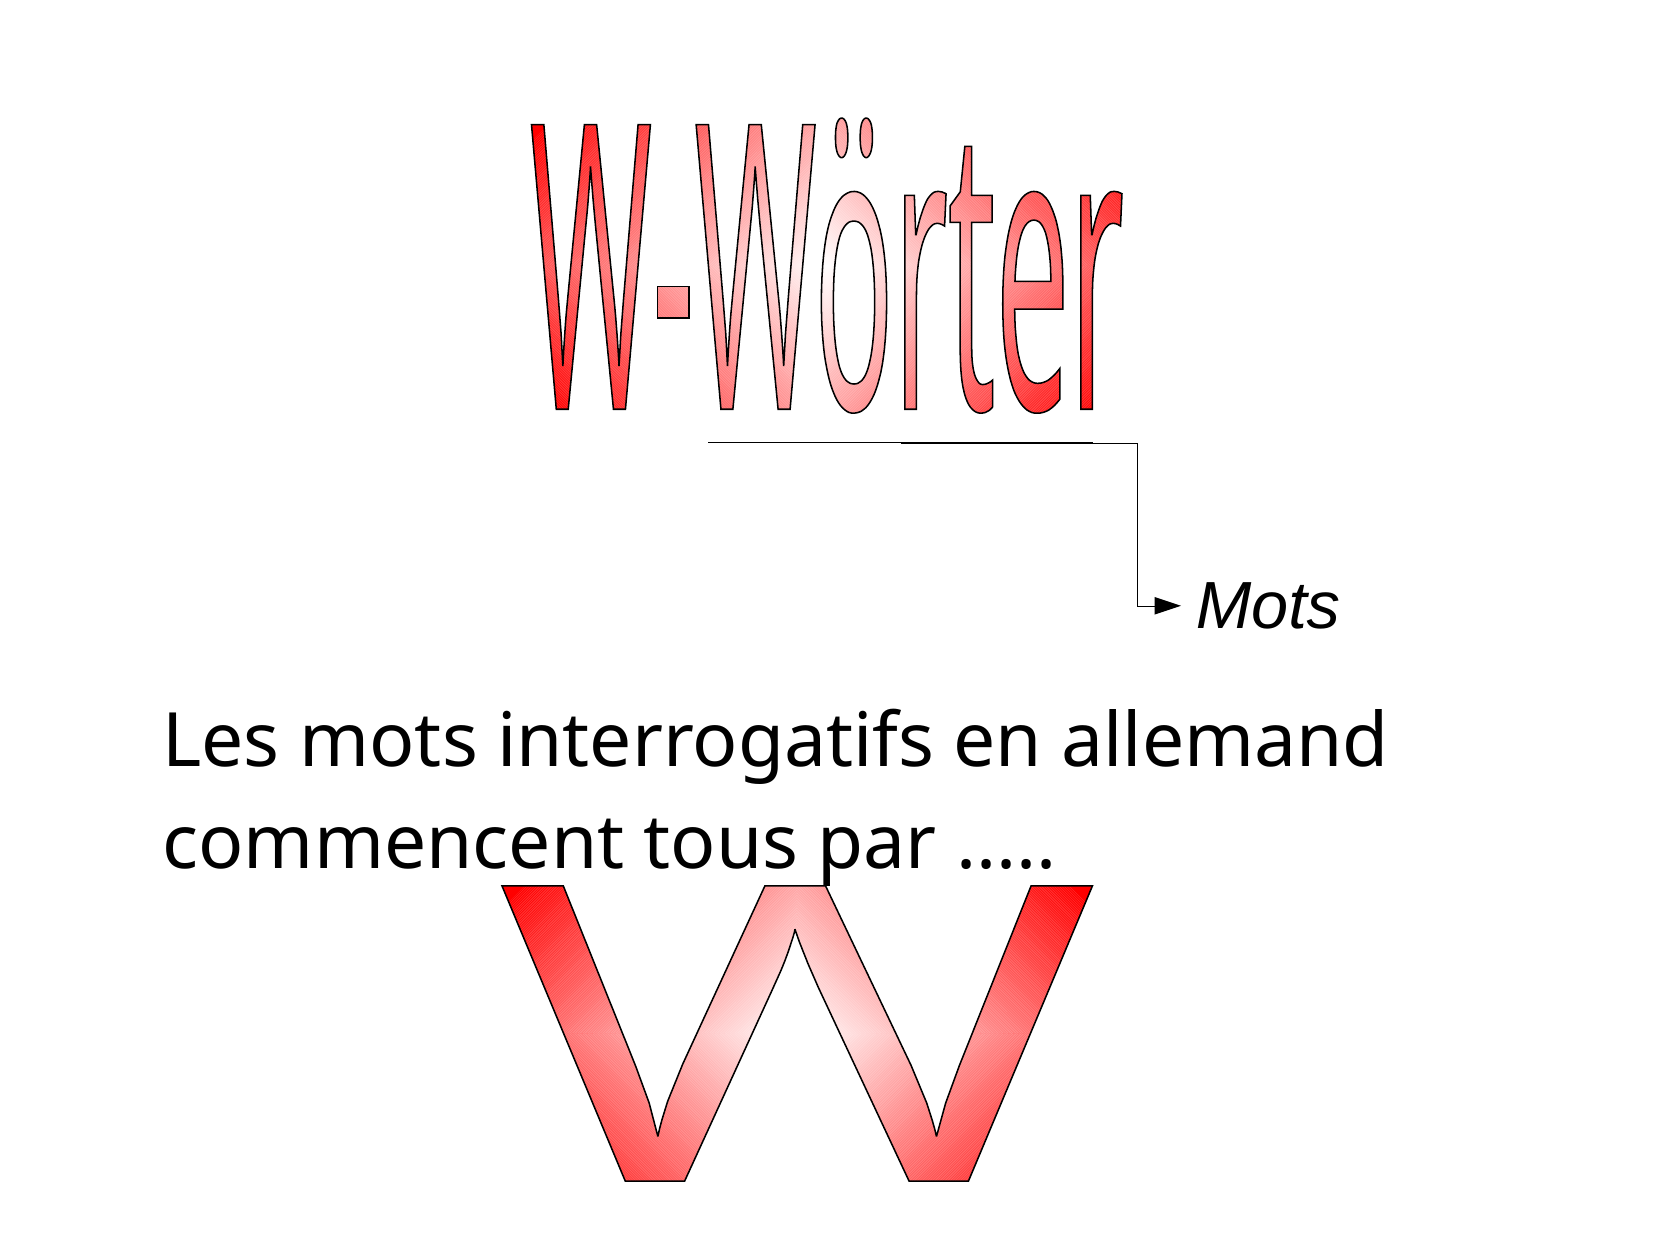

W-Wörter
Mots
Les mots interrogatifs en allemand commencent tous par .....
W